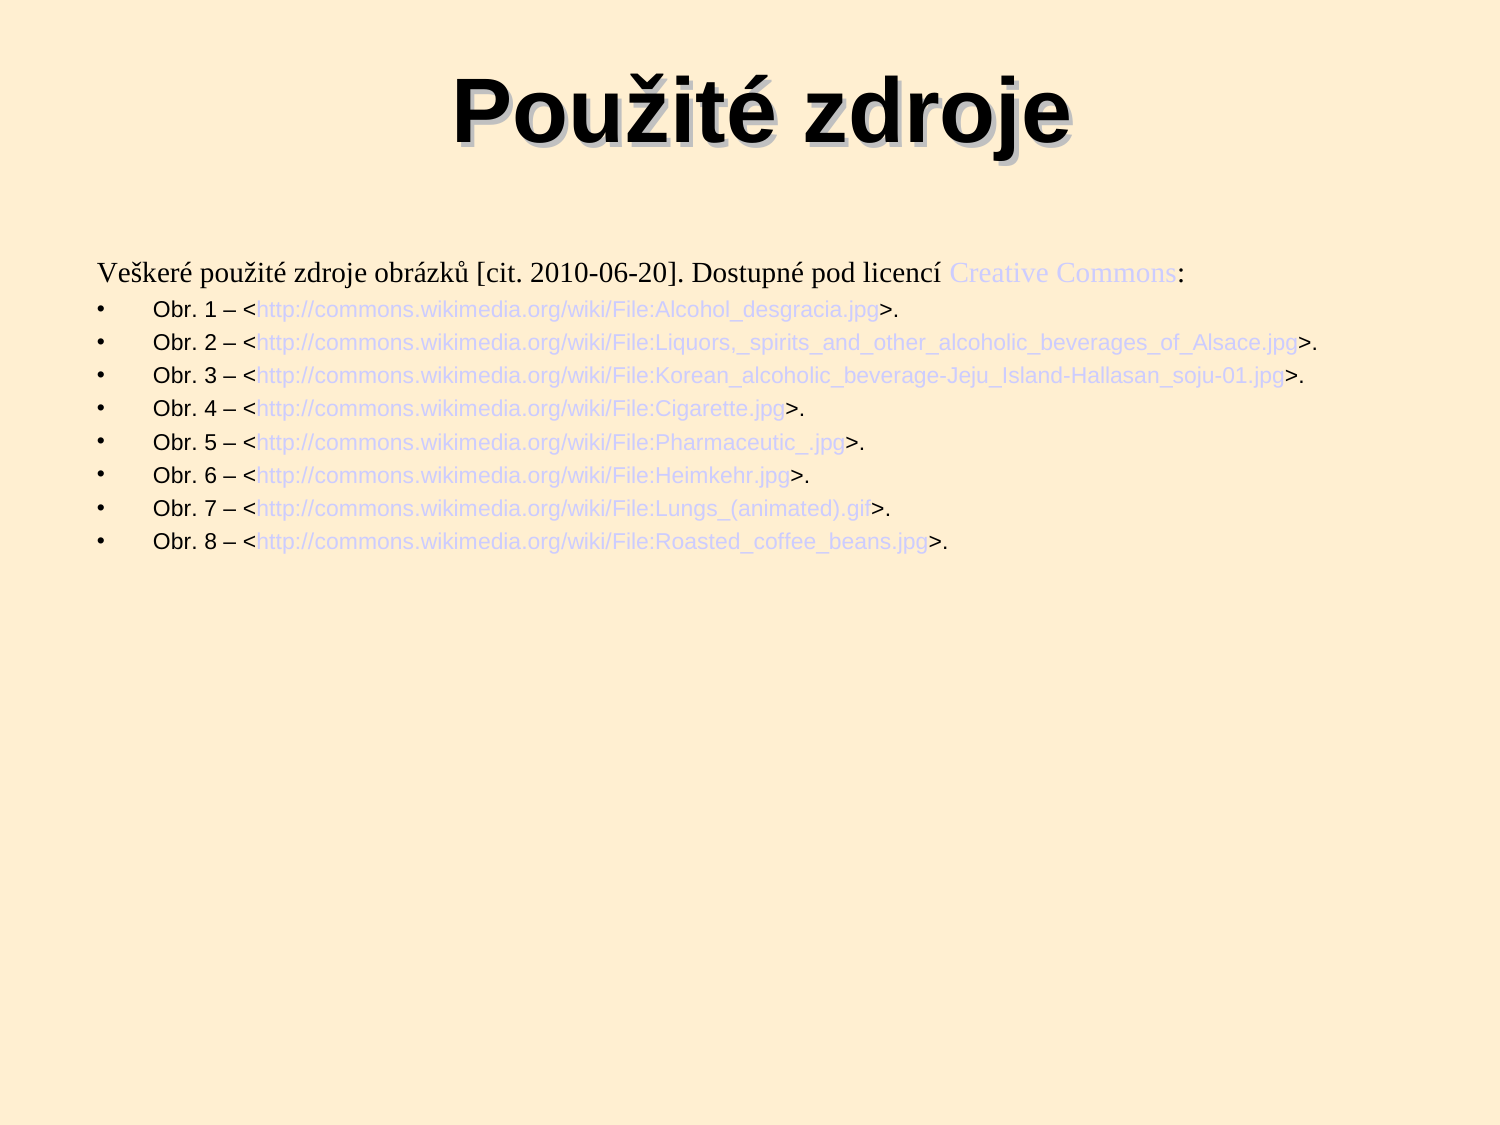

# Použité zdroje
Veškeré použité zdroje obrázků [cit. 2010-06-20]. Dostupné pod licencí Creative Commons:
Obr. 1 – <http://commons.wikimedia.org/wiki/File:Alcohol_desgracia.jpg>.
Obr. 2 – <http://commons.wikimedia.org/wiki/File:Liquors,_spirits_and_other_alcoholic_beverages_of_Alsace.jpg>.
Obr. 3 – <http://commons.wikimedia.org/wiki/File:Korean_alcoholic_beverage-Jeju_Island-Hallasan_soju-01.jpg>.
Obr. 4 – <http://commons.wikimedia.org/wiki/File:Cigarette.jpg>.
Obr. 5 – <http://commons.wikimedia.org/wiki/File:Pharmaceutic_.jpg>.
Obr. 6 – <http://commons.wikimedia.org/wiki/File:Heimkehr.jpg>.
Obr. 7 – <http://commons.wikimedia.org/wiki/File:Lungs_(animated).gif>.
Obr. 8 – <http://commons.wikimedia.org/wiki/File:Roasted_coffee_beans.jpg>.